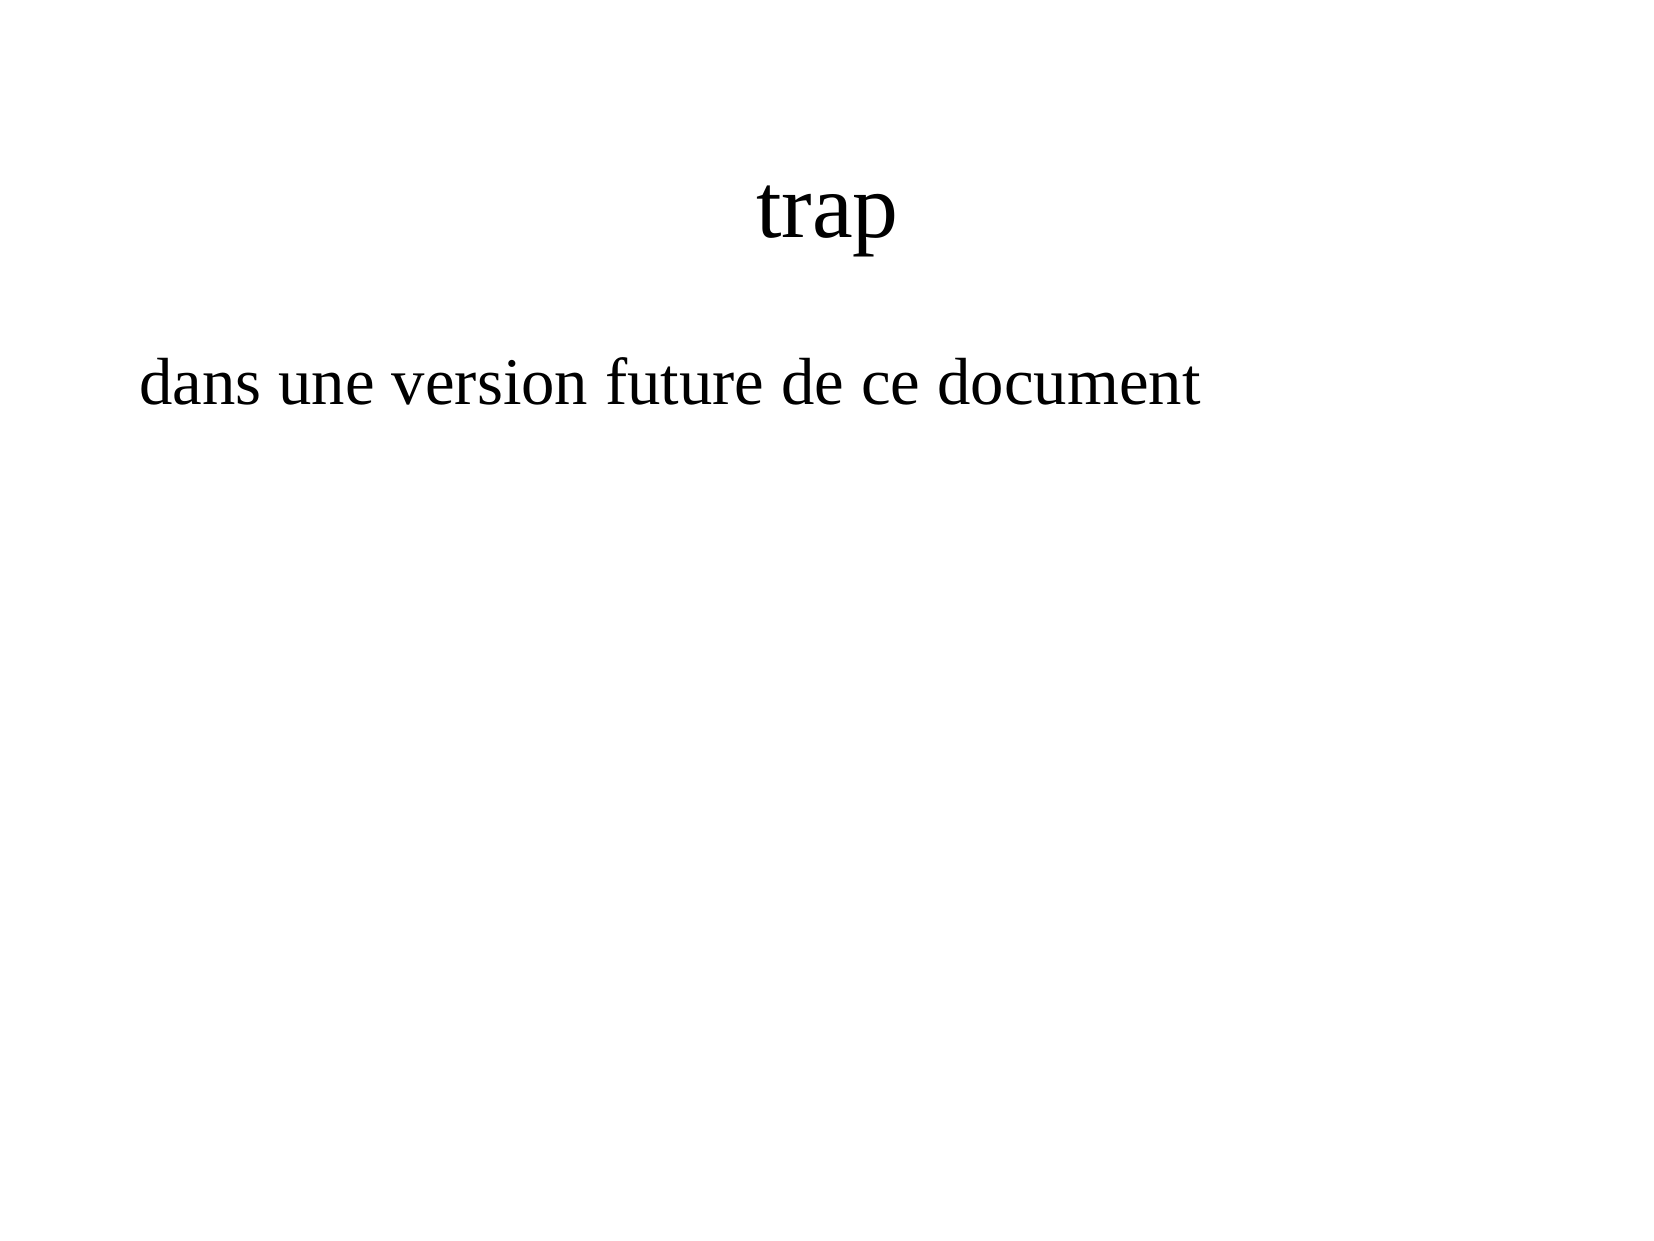

# trap
dans une version future de ce document